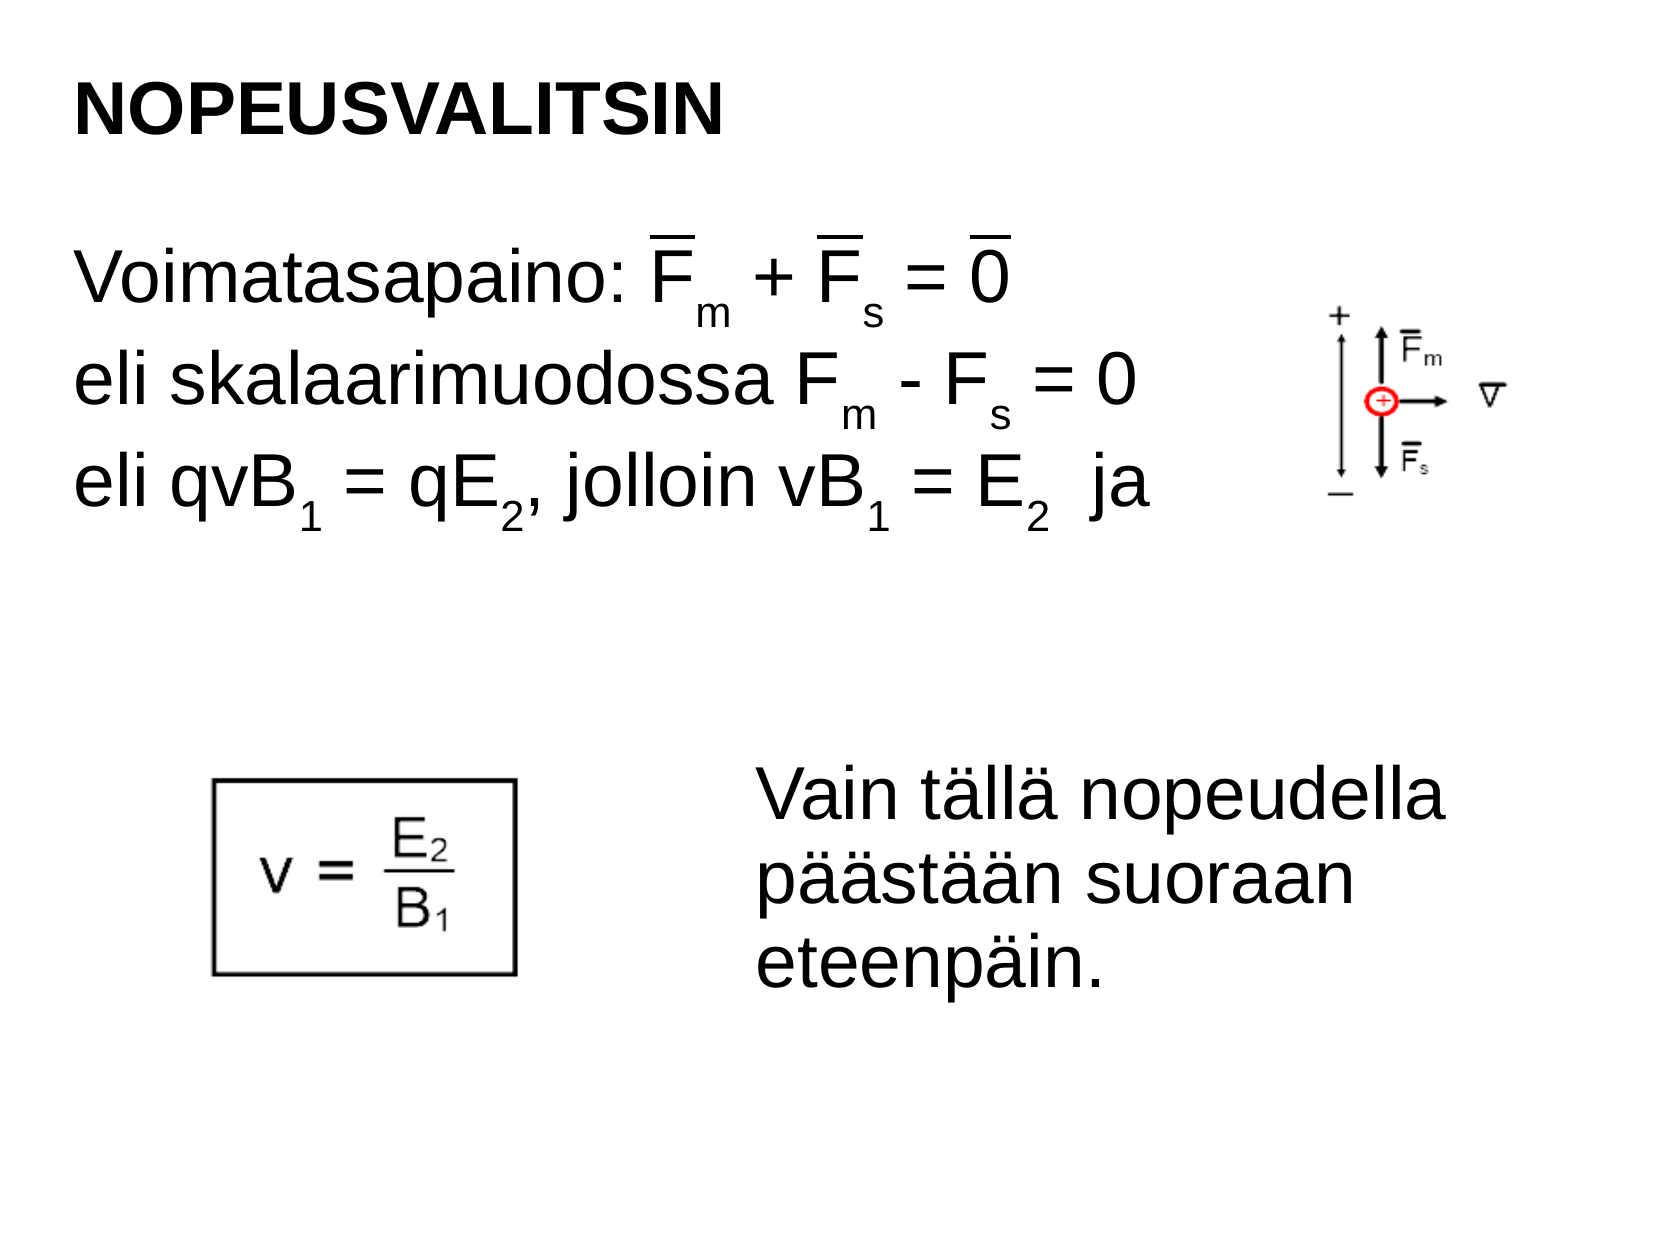

NOPEUSVALITSIN
Voimatasapaino: Fm + Fs = 0
eli skalaarimuodossa Fm - Fs = 0
eli qvB1 = qE2, jolloin vB1 = E2 ja
Vain tällä nopeudella päästään suoraan eteenpäin.